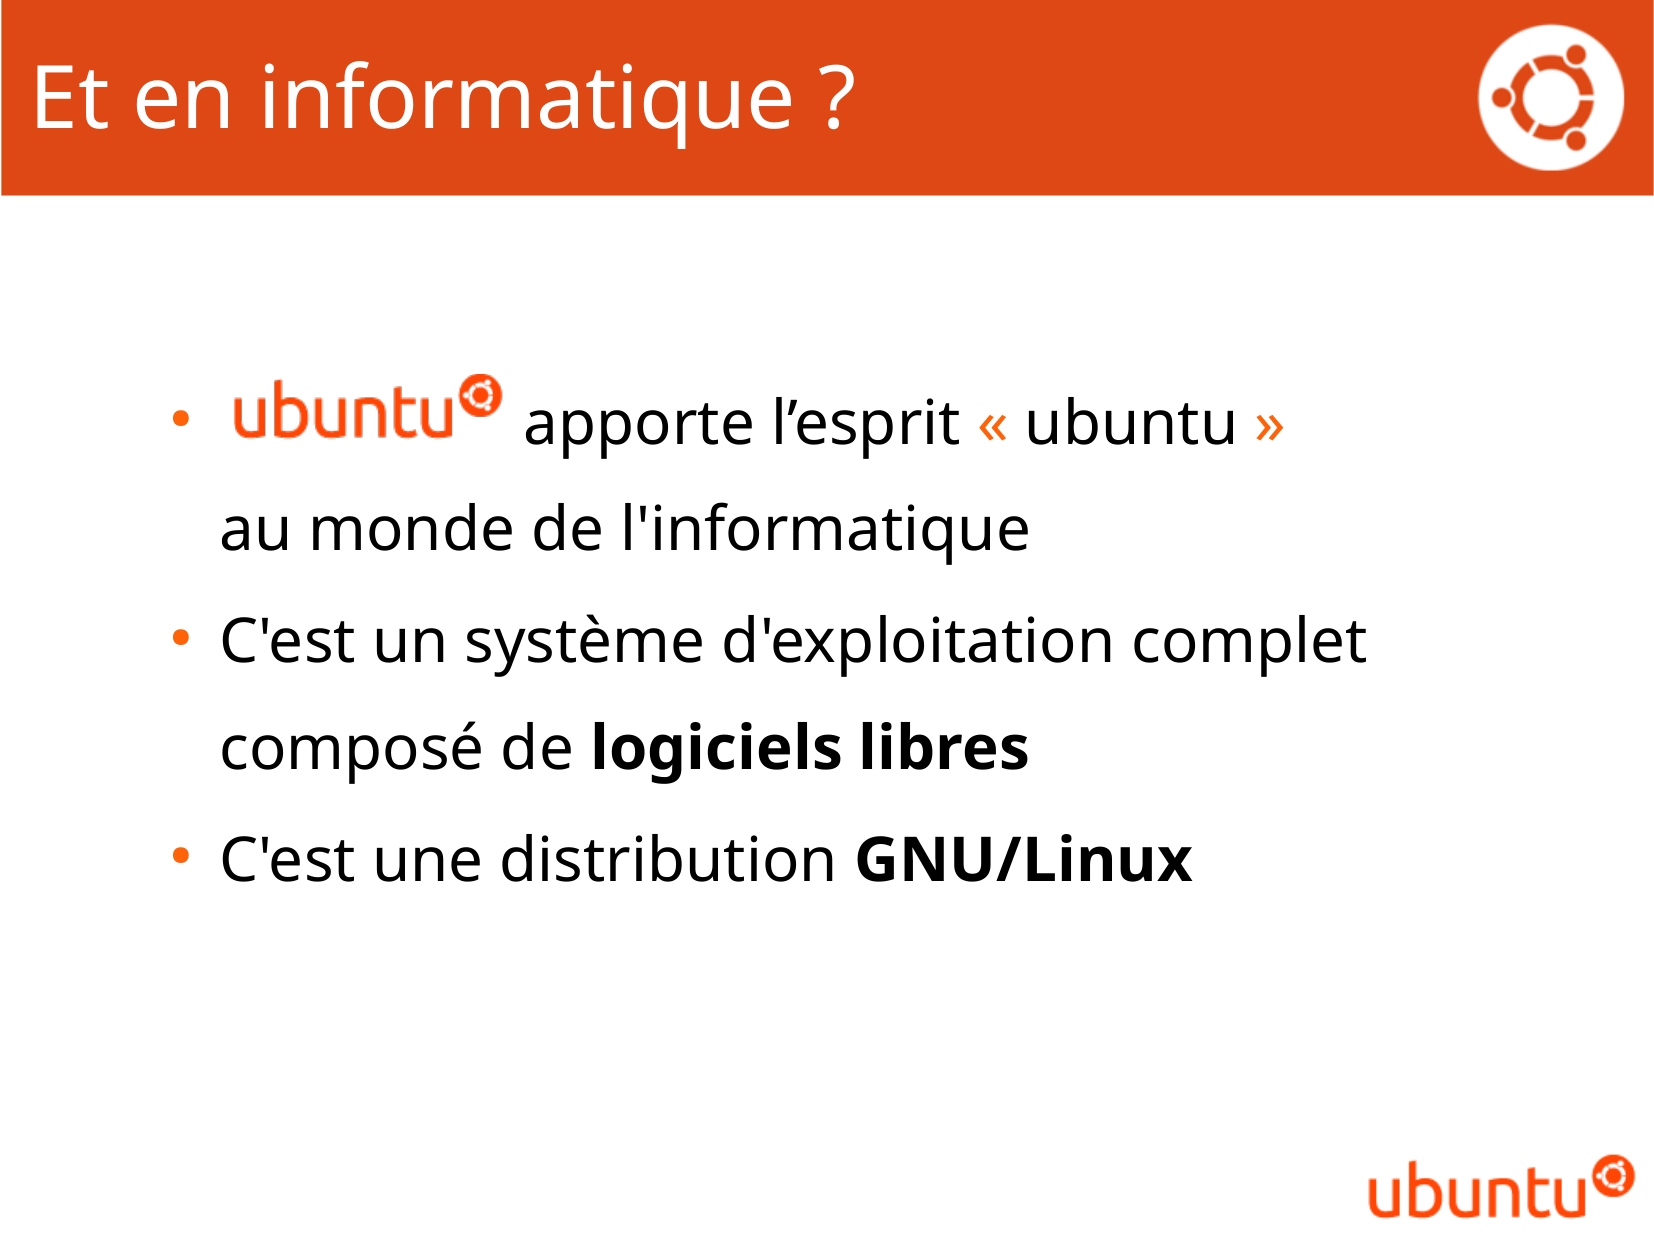

# Et en informatique ?
 apporte l’esprit « ubuntu »
au monde de l'informatique
C'est un système d'exploitation complet composé de logiciels libres
C'est une distribution GNU/Linux